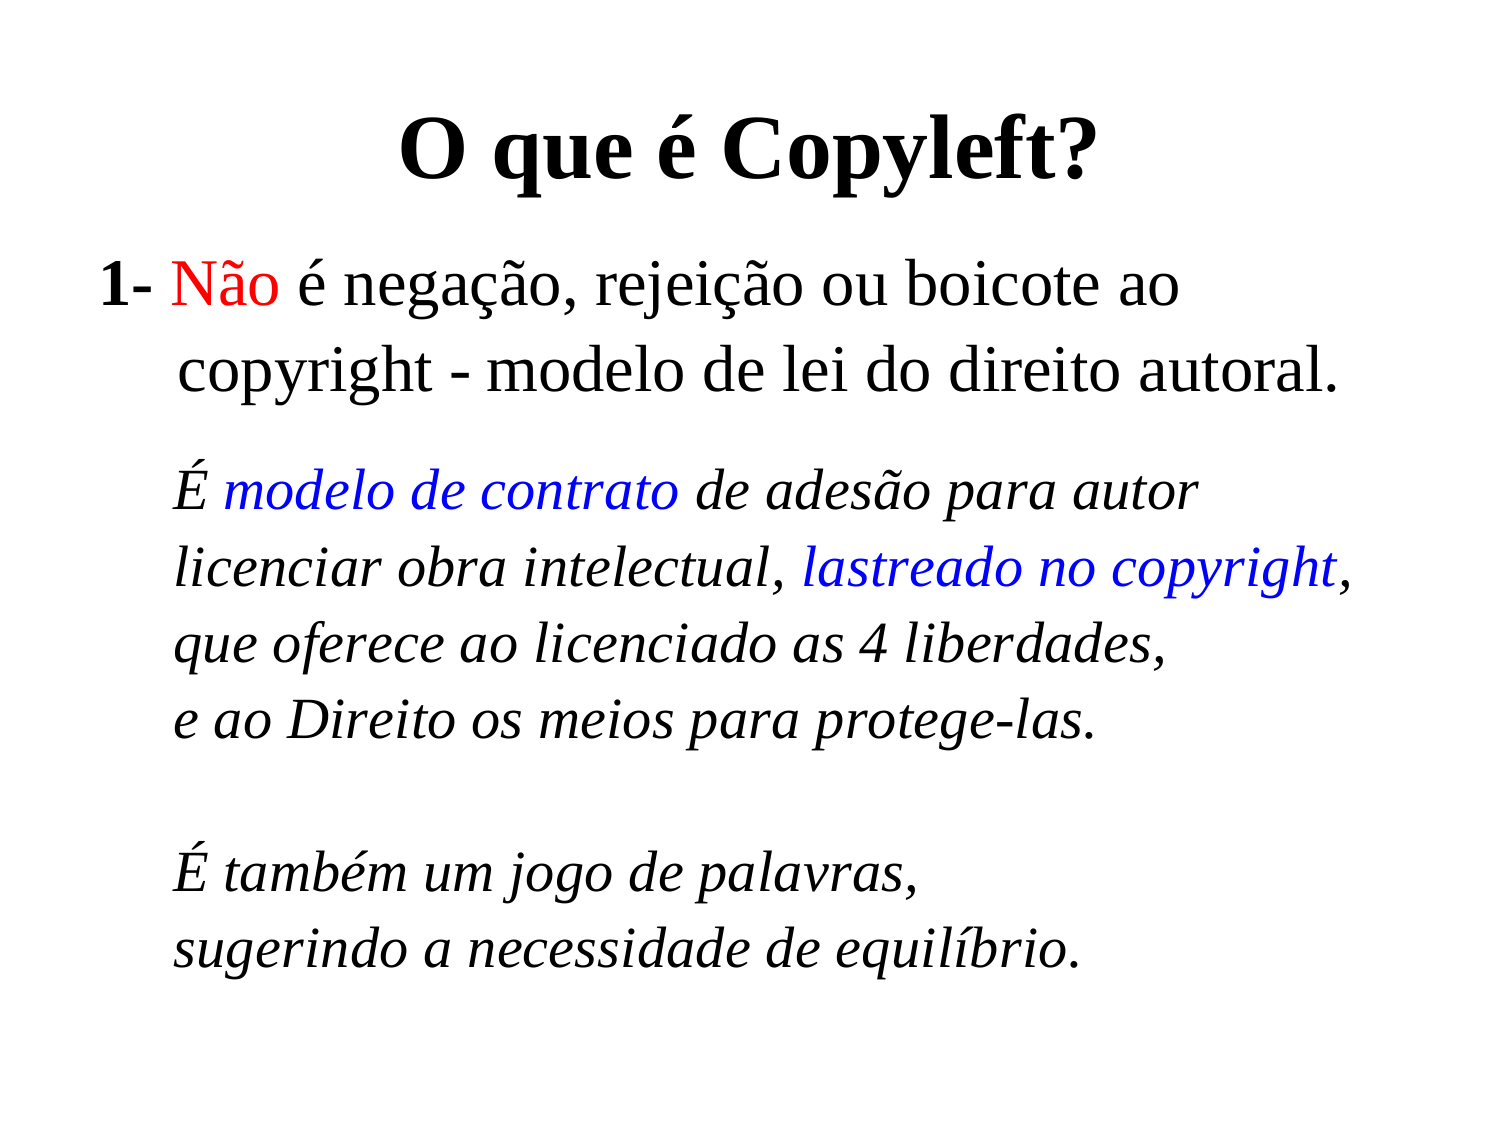

# O que é Copyleft?
1- Não é negação, rejeição ou boicote ao
copyright - modelo de lei do direito autoral.
É modelo de contrato de adesão para autor
licenciar obra intelectual, lastreado no copyright,
que oferece ao licenciado as 4 liberdades,
e ao Direito os meios para protege-las.
É também um jogo de palavras,
sugerindo a necessidade de equilíbrio.